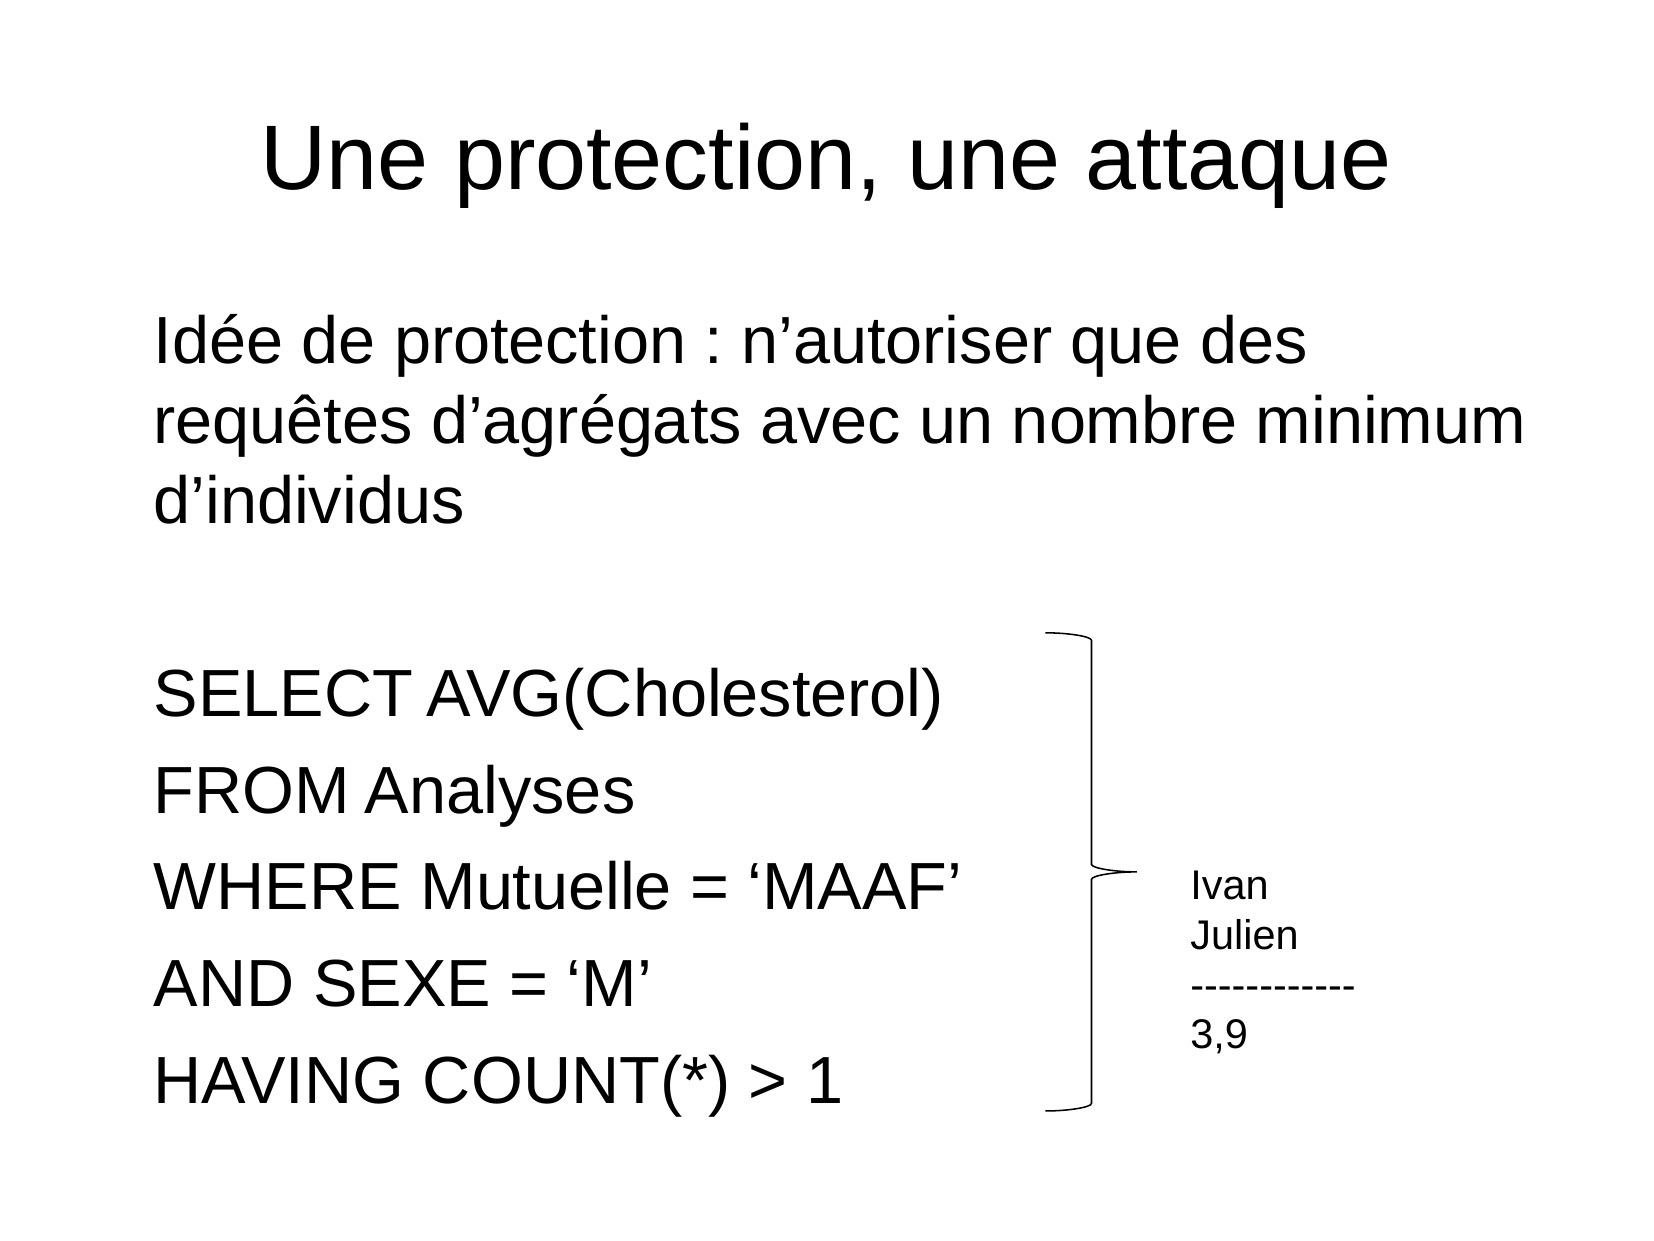

Une protection, une attaque
	Idée de protection : n’autoriser que des requêtes d’agrégats avec un nombre minimum d’individus
	SELECT AVG(Cholesterol)
	FROM Analyses
	WHERE Mutuelle = ‘MAAF’
	AND SEXE = ‘M’
	HAVING COUNT(*) > 1
Ivan
Julien
------------
3,9